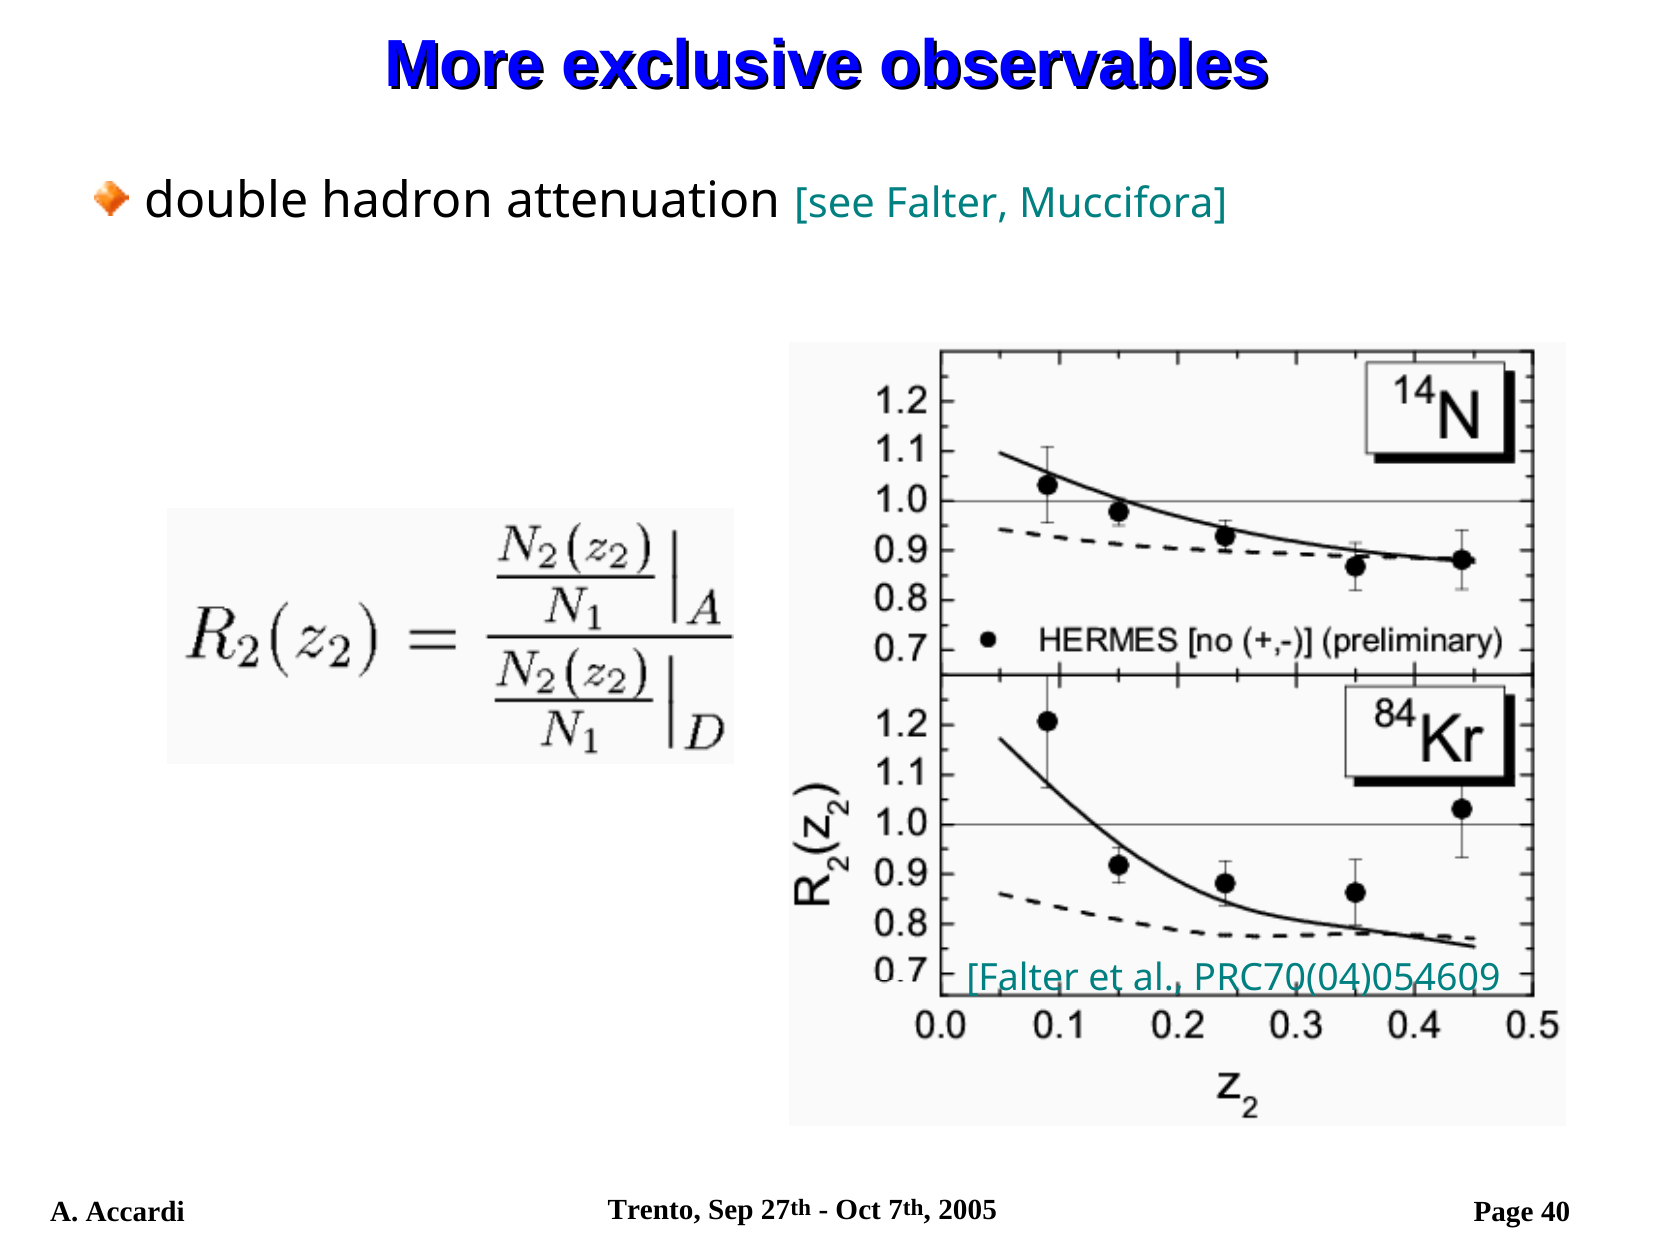

More exclusive observables
double hadron attenuation [see Falter, Muccifora]
[Falter et al., PRC70(04)054609
A. Accardi
Trento, Sep 27th - Oct 7th, 2005
Page